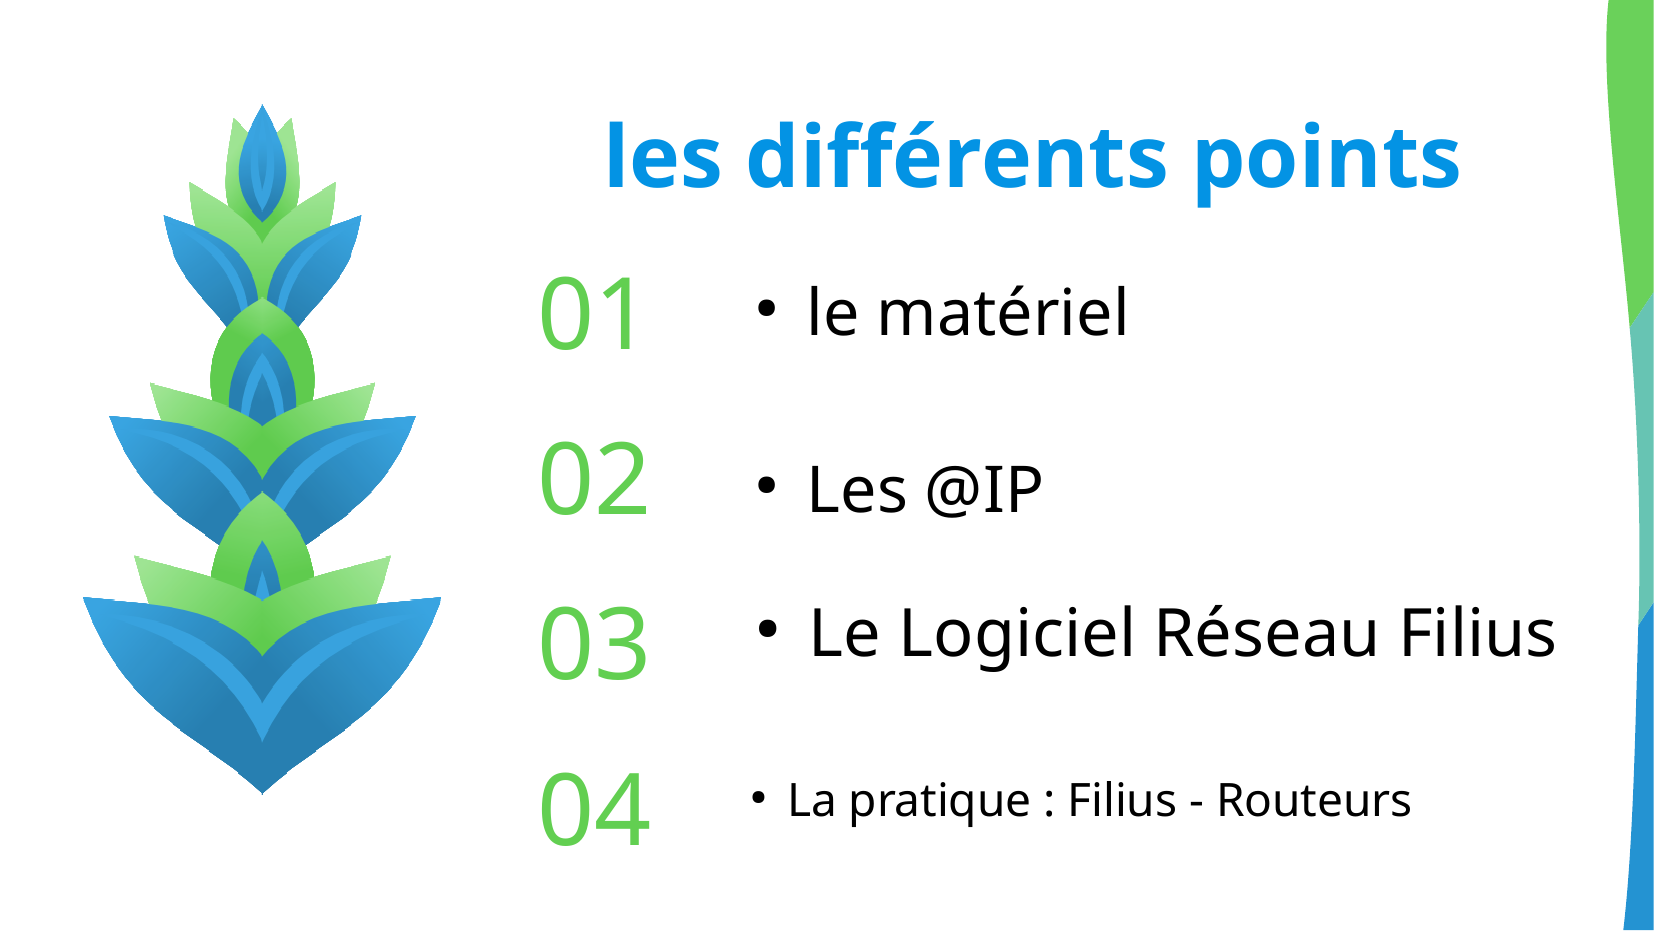

# les différents points
01
le matériel
02
Les @IP
03
Le Logiciel Réseau Filius
04
La pratique : Filius - Routeurs